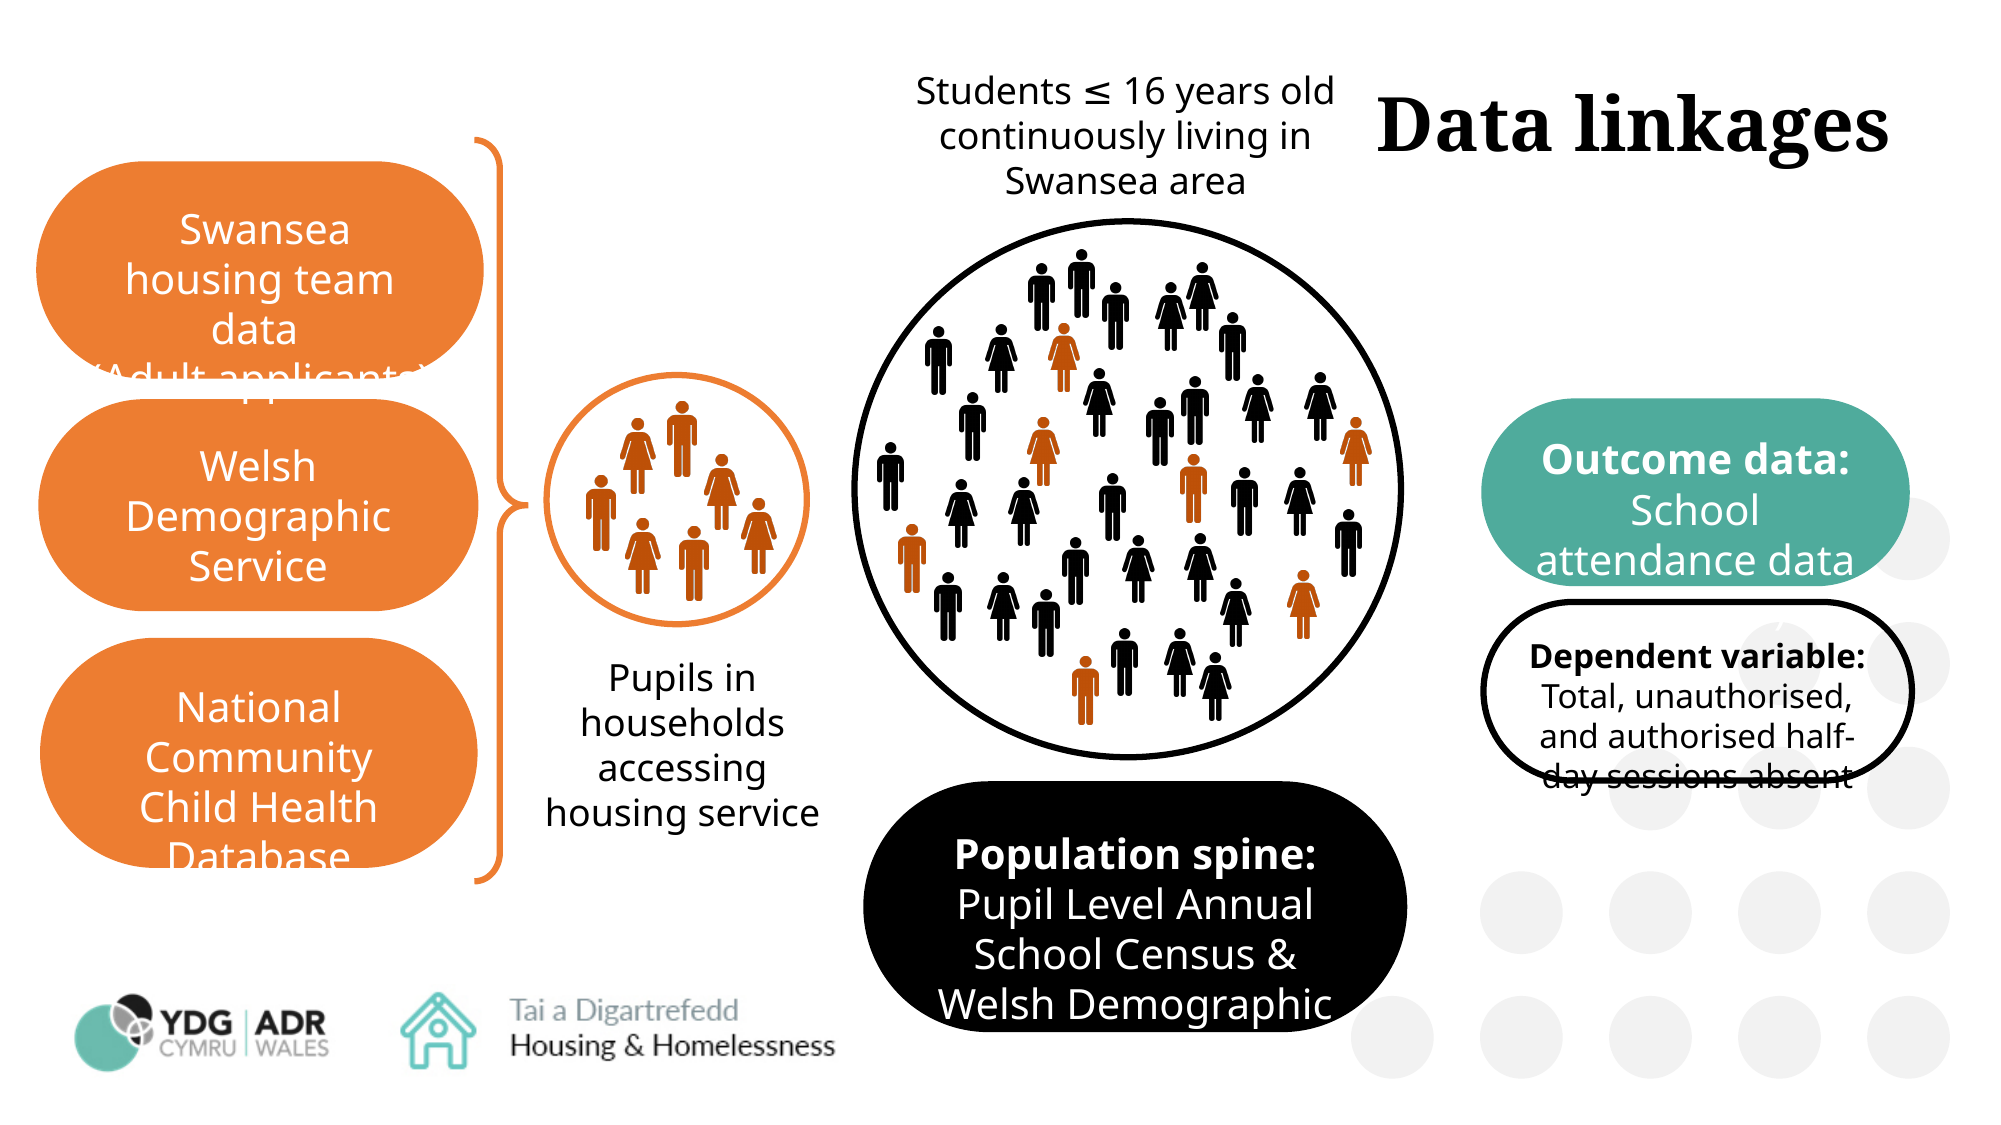

Students ≤ 16 years old continuously living in Swansea area
Data linkages
 Swansea housing team data
(Adult applicants)
Outcome data:
School attendance data (2012-16)
Welsh Demographic Service
Dependent variable: Total, unauthorised, and authorised half-day sessions absent
National Community Child Health Database
Pupils in households accessing housing service
Population spine:
Pupil Level Annual School Census & Welsh Demographic Service